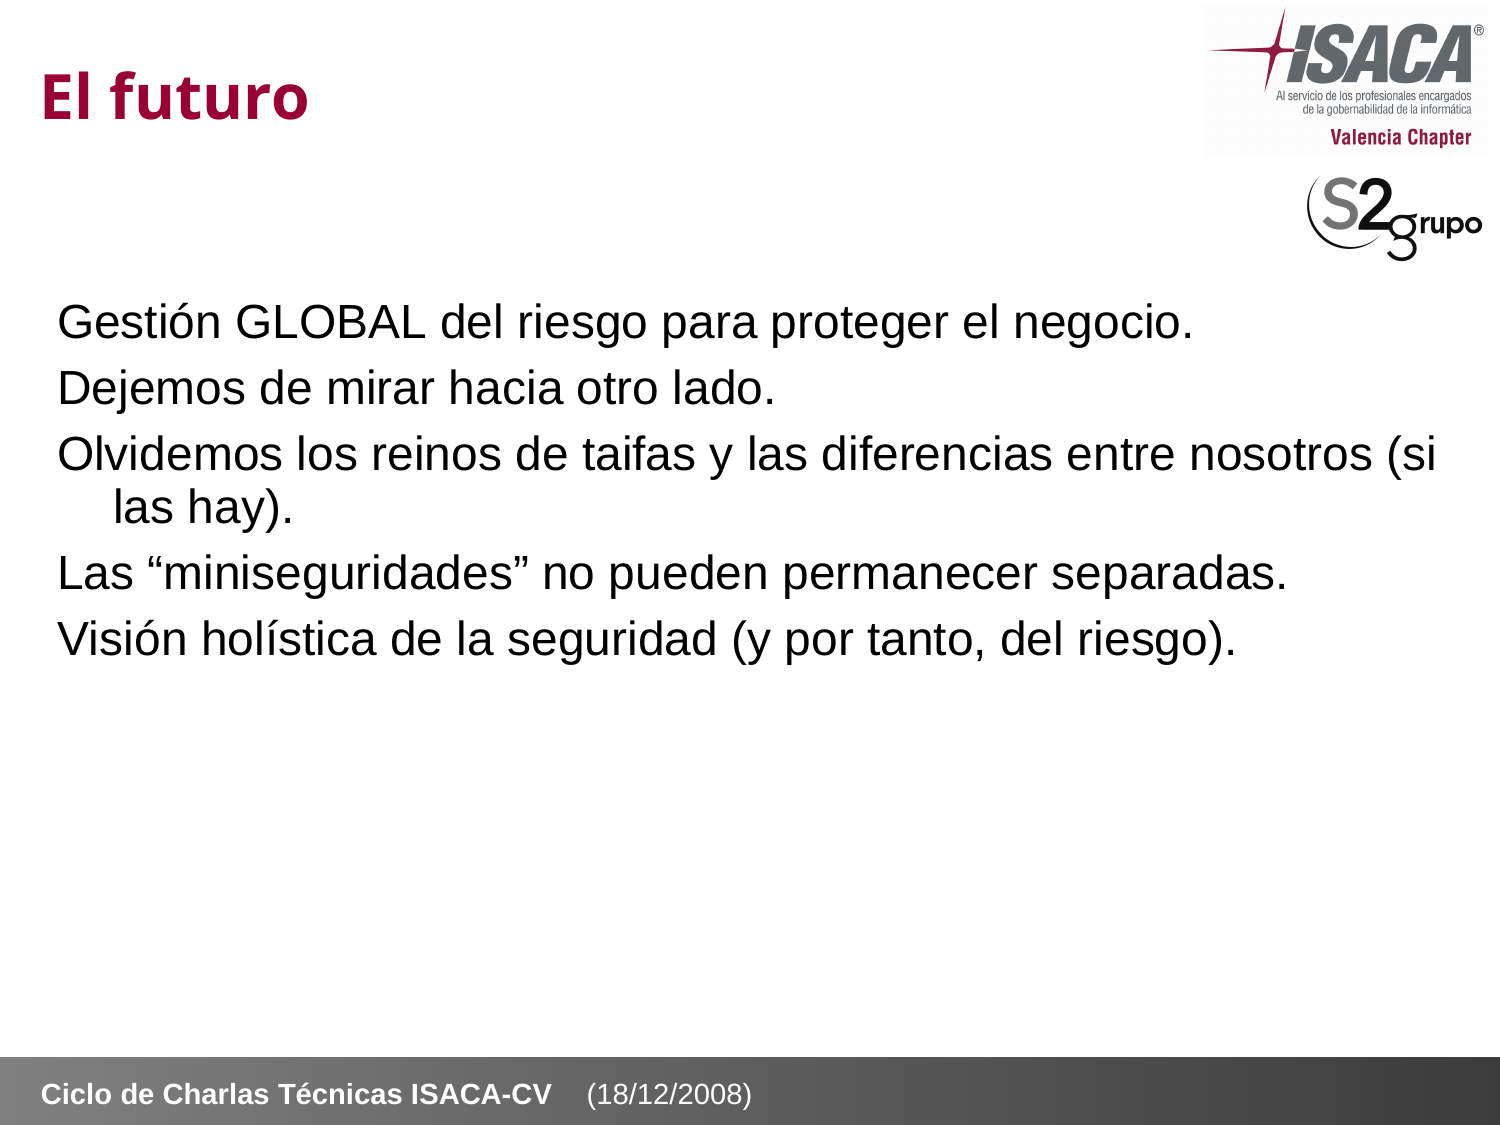

El futuro
# Gestión GLOBAL del riesgo para proteger el negocio.
Dejemos de mirar hacia otro lado.
Olvidemos los reinos de taifas y las diferencias entre nosotros (si las hay).
Las “miniseguridades” no pueden permanecer separadas.
Visión holística de la seguridad (y por tanto, del riesgo).